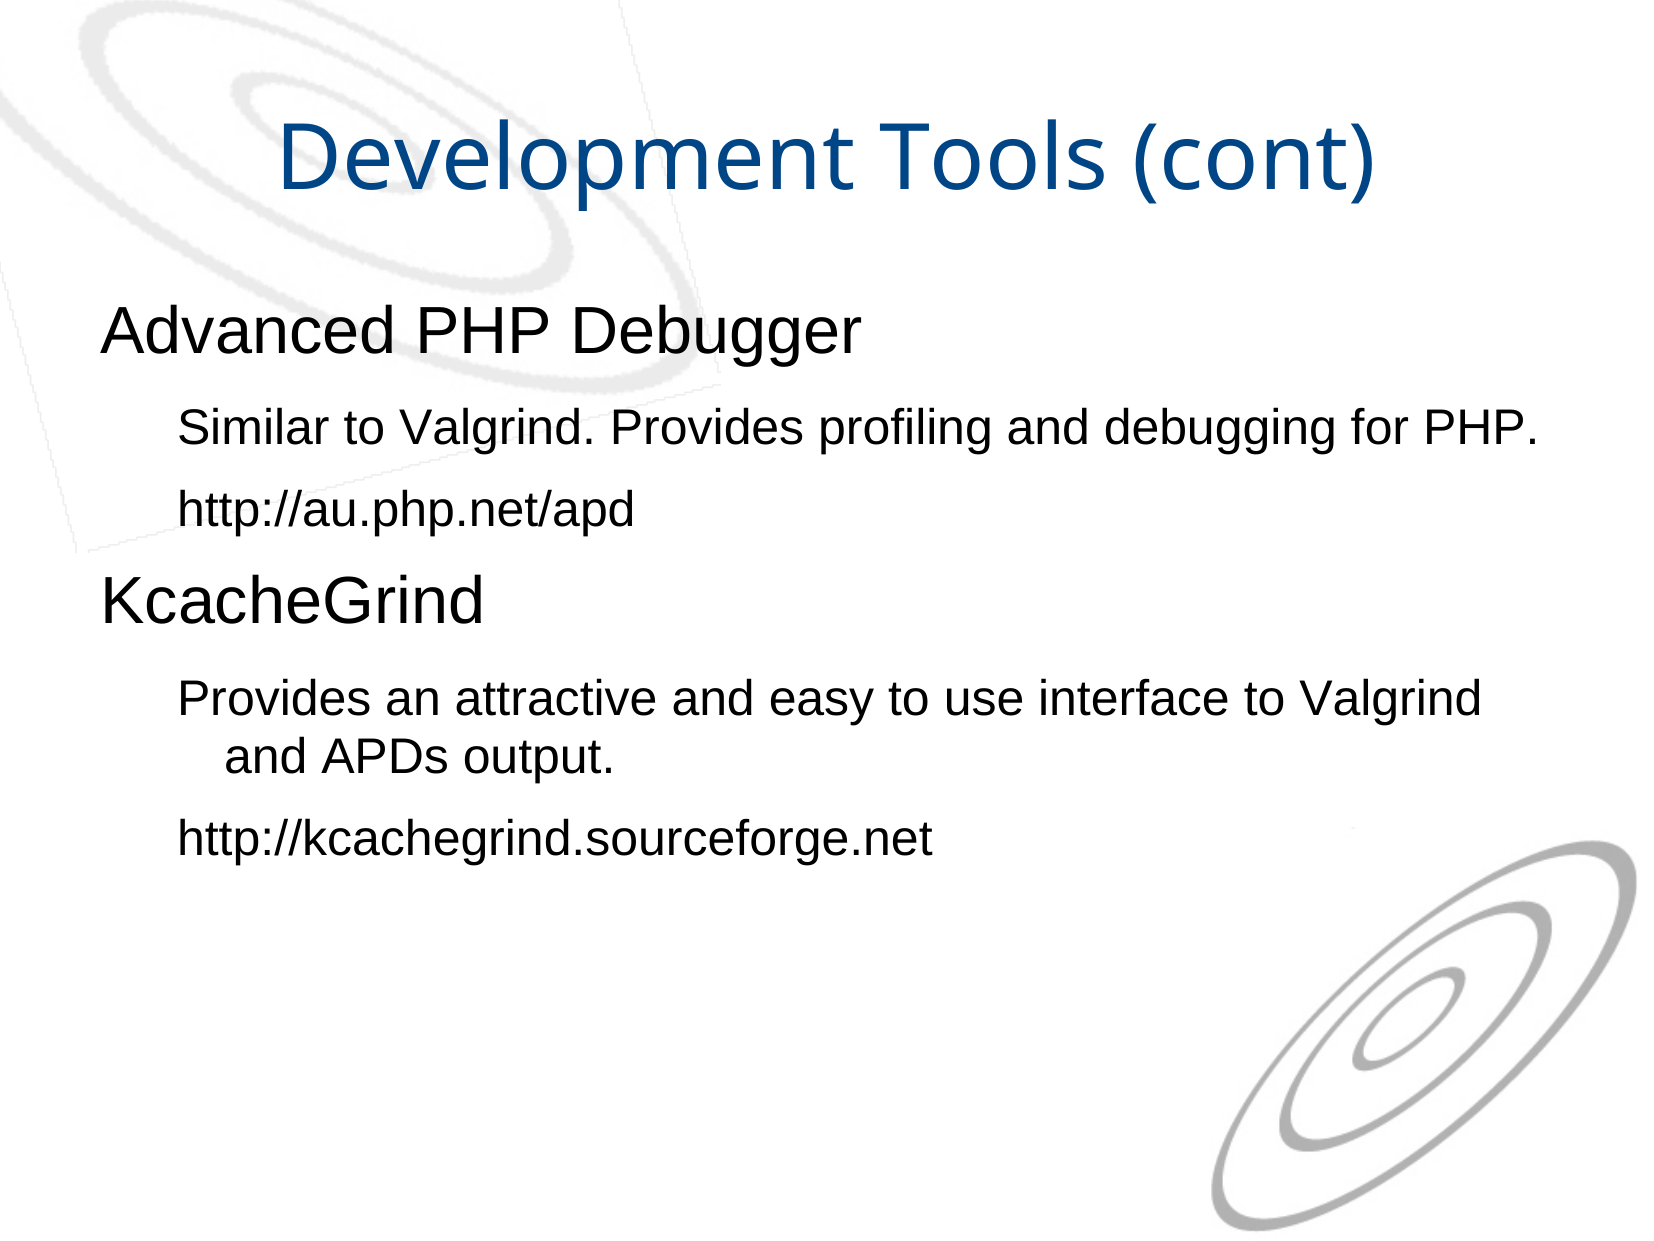

# Development Tools (cont)‏
Advanced PHP Debugger
Similar to Valgrind. Provides profiling and debugging for PHP.
http://au.php.net/apd
KcacheGrind
Provides an attractive and easy to use interface to Valgrind and APDs output.
http://kcachegrind.sourceforge.net